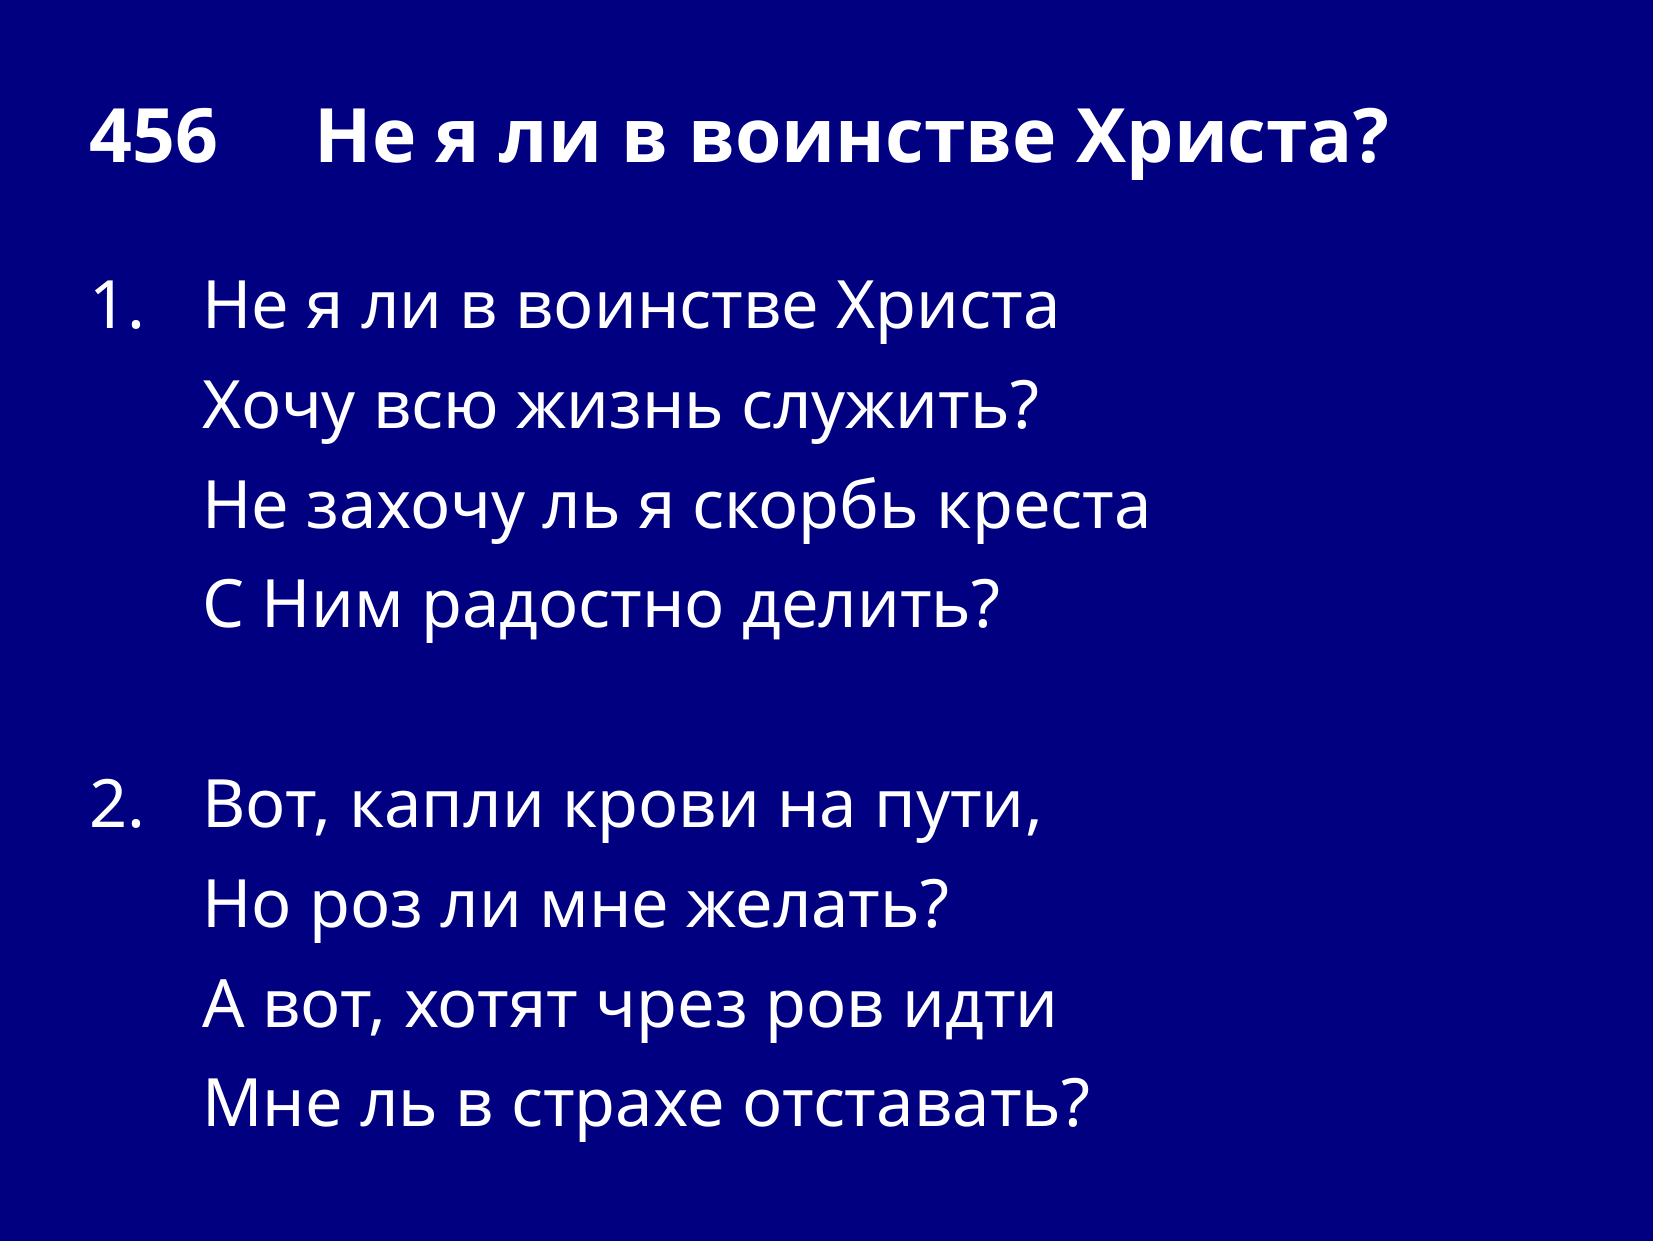

456	Не я ли в воинстве Христа?
1.	Не я ли в воинстве Христа
	Хочу всю жизнь служить?
	Не захочу ль я скорбь креста
	С Ним радостно делить?
2.	Вот, капли крови на пути,
	Но роз ли мне желать?
	А вот, хотят чрез ров идти
	Мне ль в страхе отставать?